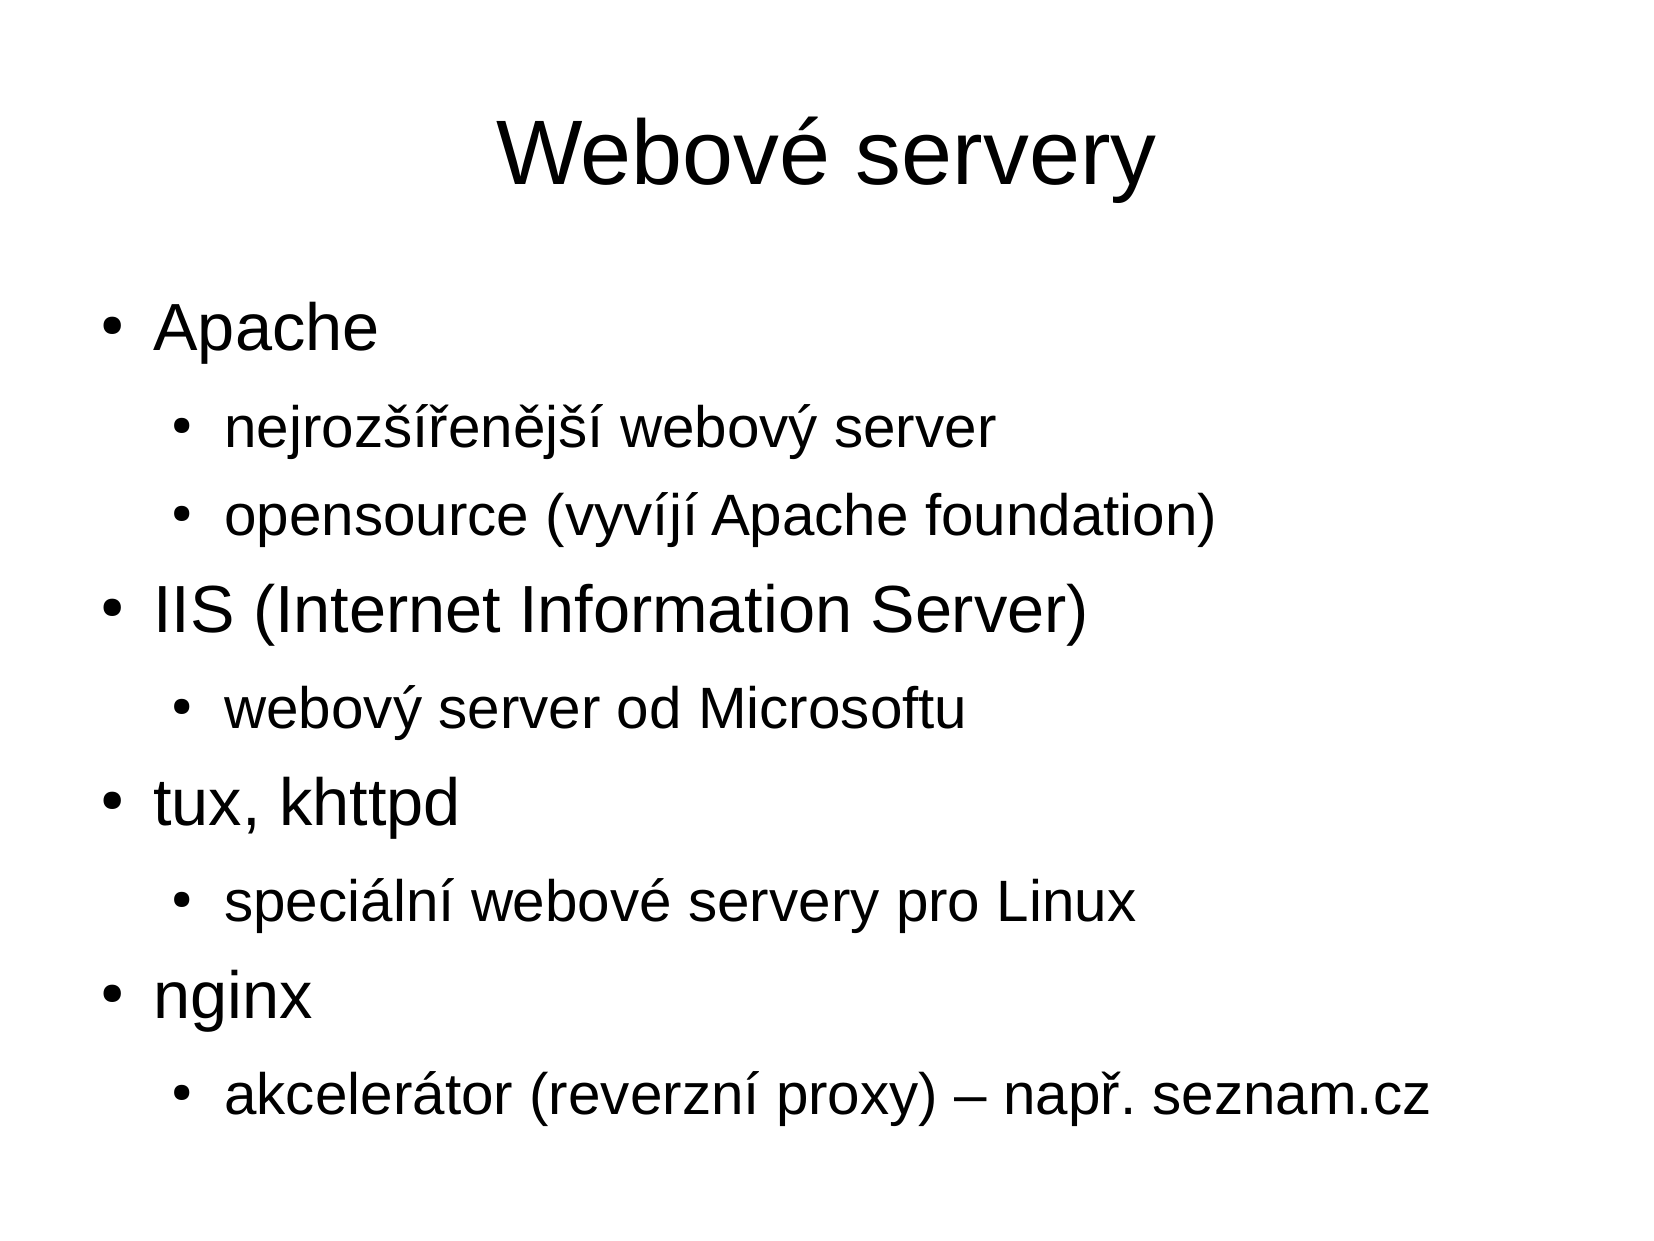

# Webové servery
Apache
nejrozšířenější webový server
opensource (vyvíjí Apache foundation)
IIS (Internet Information Server)
webový server od Microsoftu
tux, khttpd
speciální webové servery pro Linux
nginx
akcelerátor (reverzní proxy) – např. seznam.cz